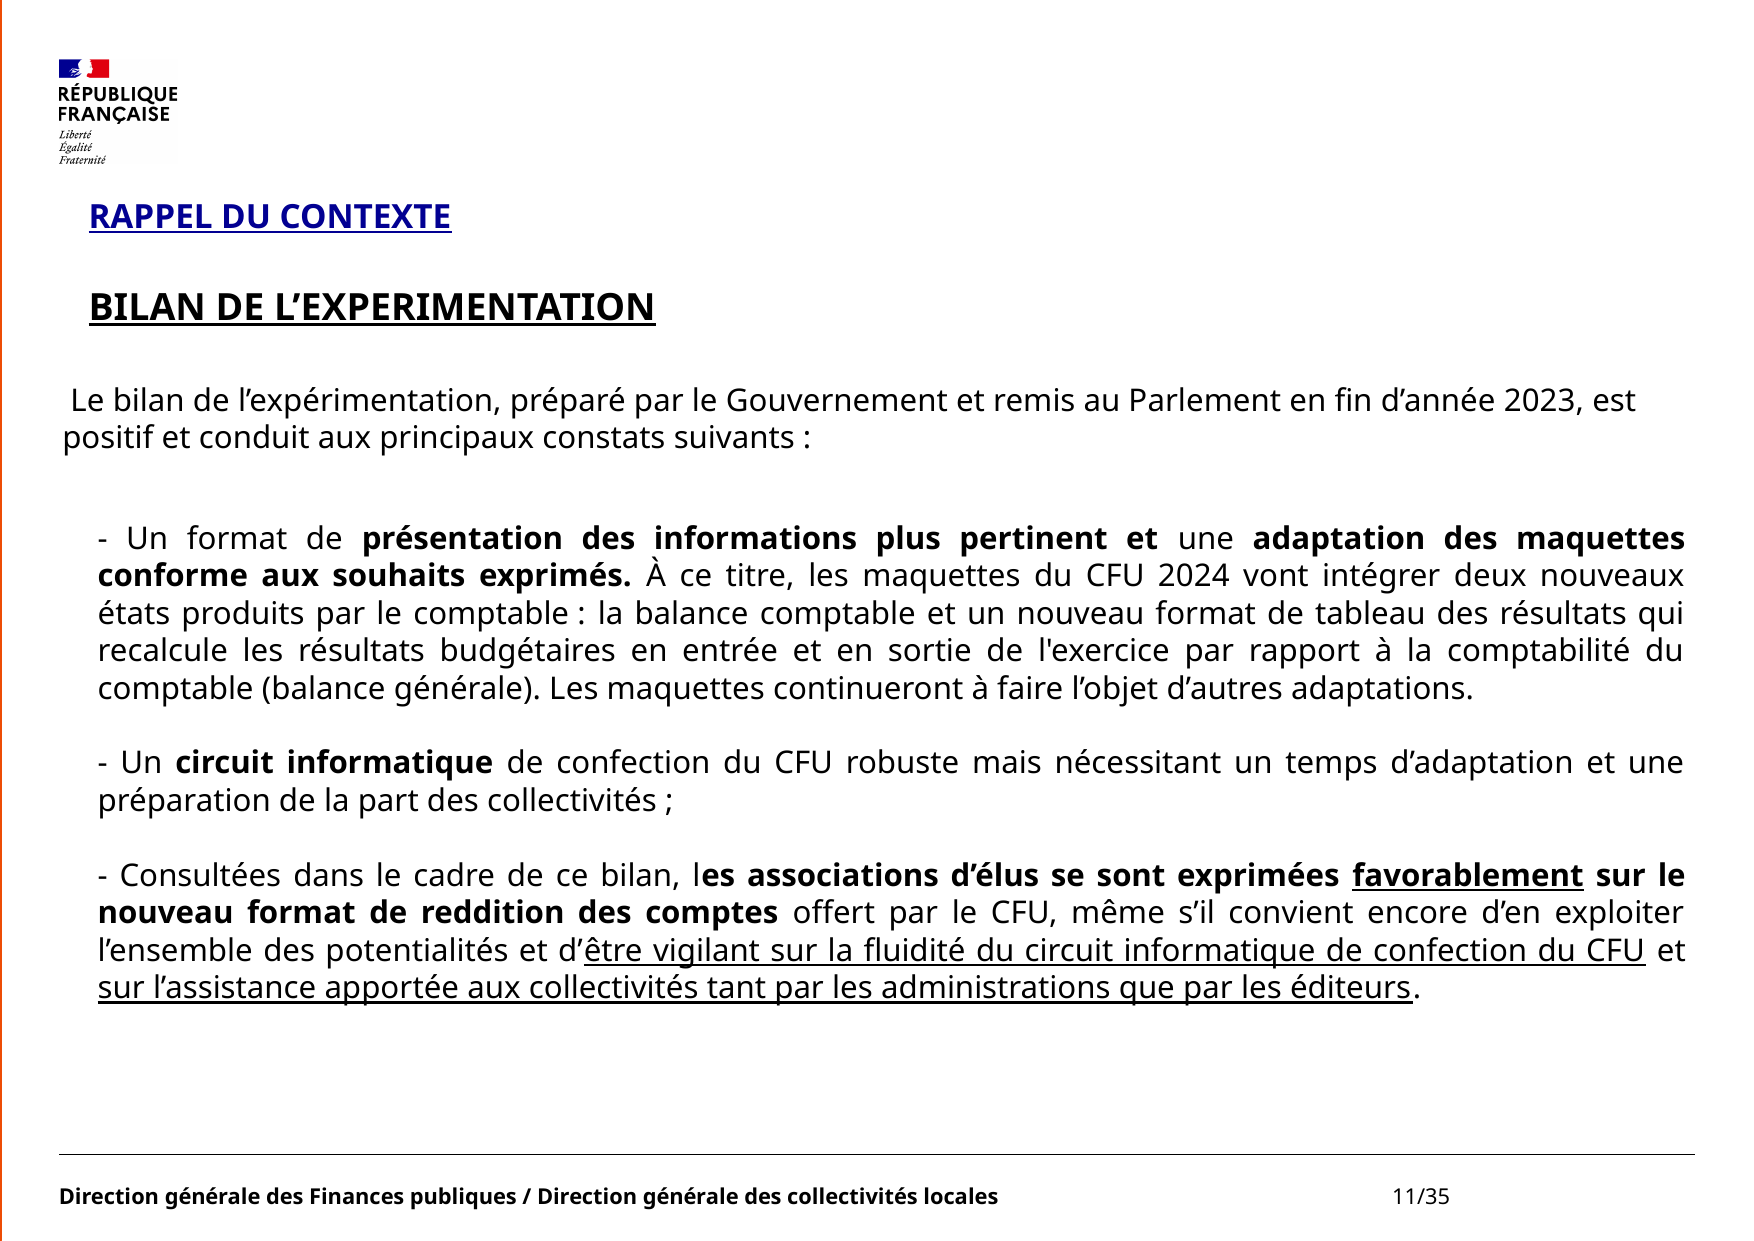

RAPPEL DU CONTEXTE
BILAN DE L’EXPÉRIMENTATION
 Le bilan de l’expérimentation, préparé par le Gouvernement et remis au Parlement en fin d’année 2023, est positif et conduit aux principaux constats suivants :
- Un format de présentation des informations plus pertinent et une adaptation des maquettes conforme aux souhaits exprimés. À ce titre, les maquettes du CFU 2024 vont intégrer deux nouveaux états produits par le comptable : la balance comptable et un nouveau format de tableau des résultats qui recalcule les résultats budgétaires en entrée et en sortie de l'exercice par rapport à la comptabilité du comptable (balance générale). Les maquettes continueront à faire l’objet d’autres adaptations.
- Un circuit informatique de confection du CFU robuste mais nécessitant un temps d’adaptation et une préparation de la part des collectivités ;
- Consultées dans le cadre de ce bilan, les associations d’élus se sont exprimées favorablement sur le nouveau format de reddition des comptes offert par le CFU, même s’il convient encore d’en exploiter l’ensemble des potentialités et d’être vigilant sur la fluidité du circuit informatique de confection du CFU et sur l’assistance apportée aux collectivités tant par les administrations que par les éditeurs.